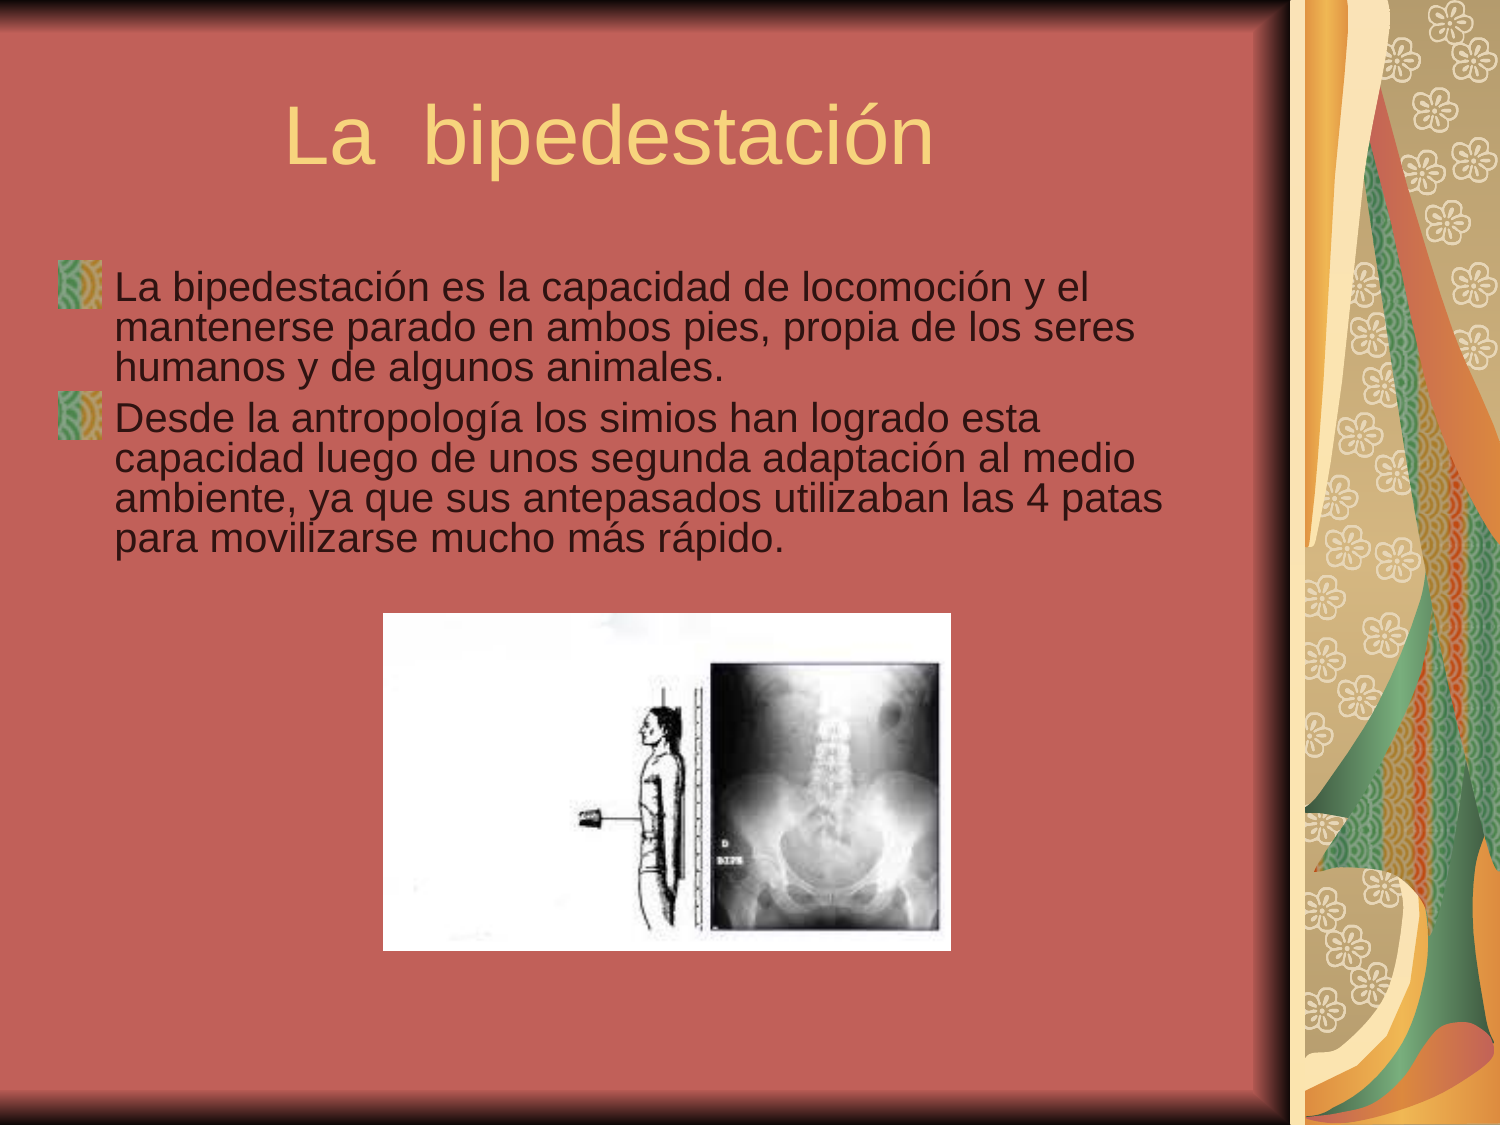

# La bipedestación
La bipedestación es la capacidad de locomoción y el mantenerse parado en ambos pies, propia de los seres humanos y de algunos animales.
Desde la antropología los simios han logrado esta capacidad luego de unos segunda adaptación al medio ambiente, ya que sus antepasados utilizaban las 4 patas para movilizarse mucho más rápido.